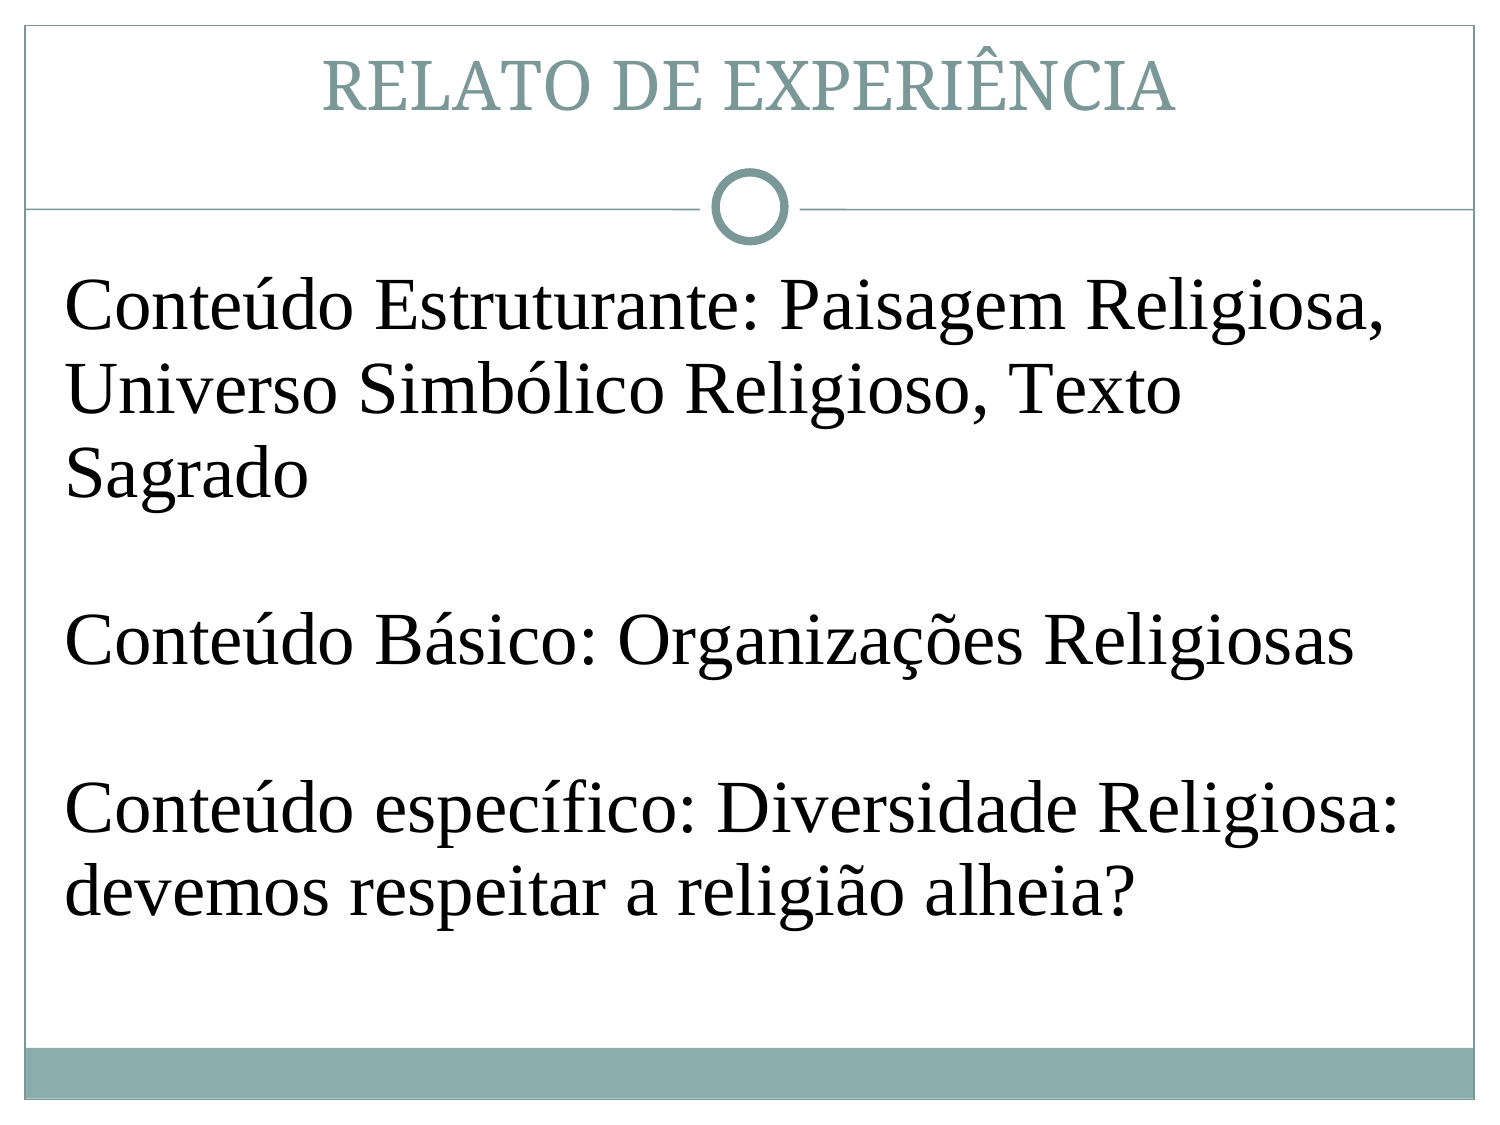

RELATO DE EXPERIÊNCIA
Conteúdo Estruturante: Paisagem Religiosa, Universo Simbólico Religioso, Texto Sagrado
Conteúdo Básico: Organizações Religiosas
Conteúdo específico: Diversidade Religiosa: devemos respeitar a religião alheia?